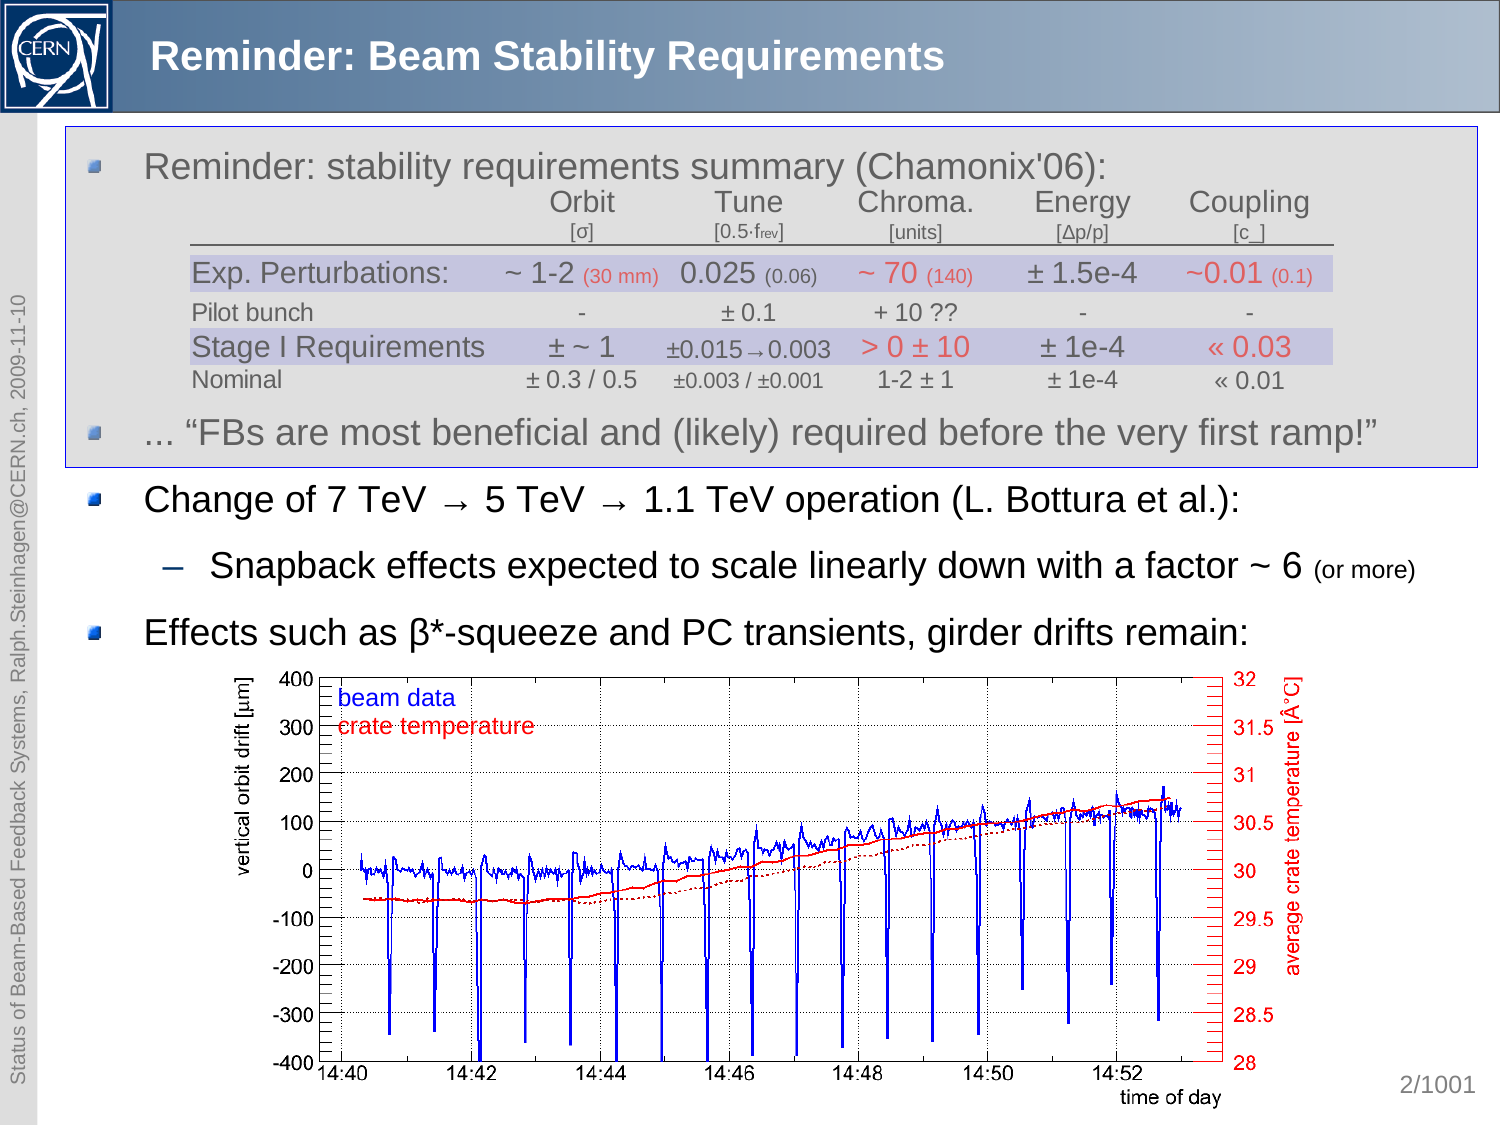

# Reminder: Beam Stability Requirements
Reminder: stability requirements summary (Chamonix'06):
... “FBs are most beneficial and (likely) required before the very first ramp!”
Change of 7 TeV → 5 TeV → 1.1 TeV operation (L. Bottura et al.):
Snapback effects expected to scale linearly down with a factor ~ 6 (or more)
Effects such as β*-squeeze and PC transients, girder drifts remain:
beam data
crate temperature